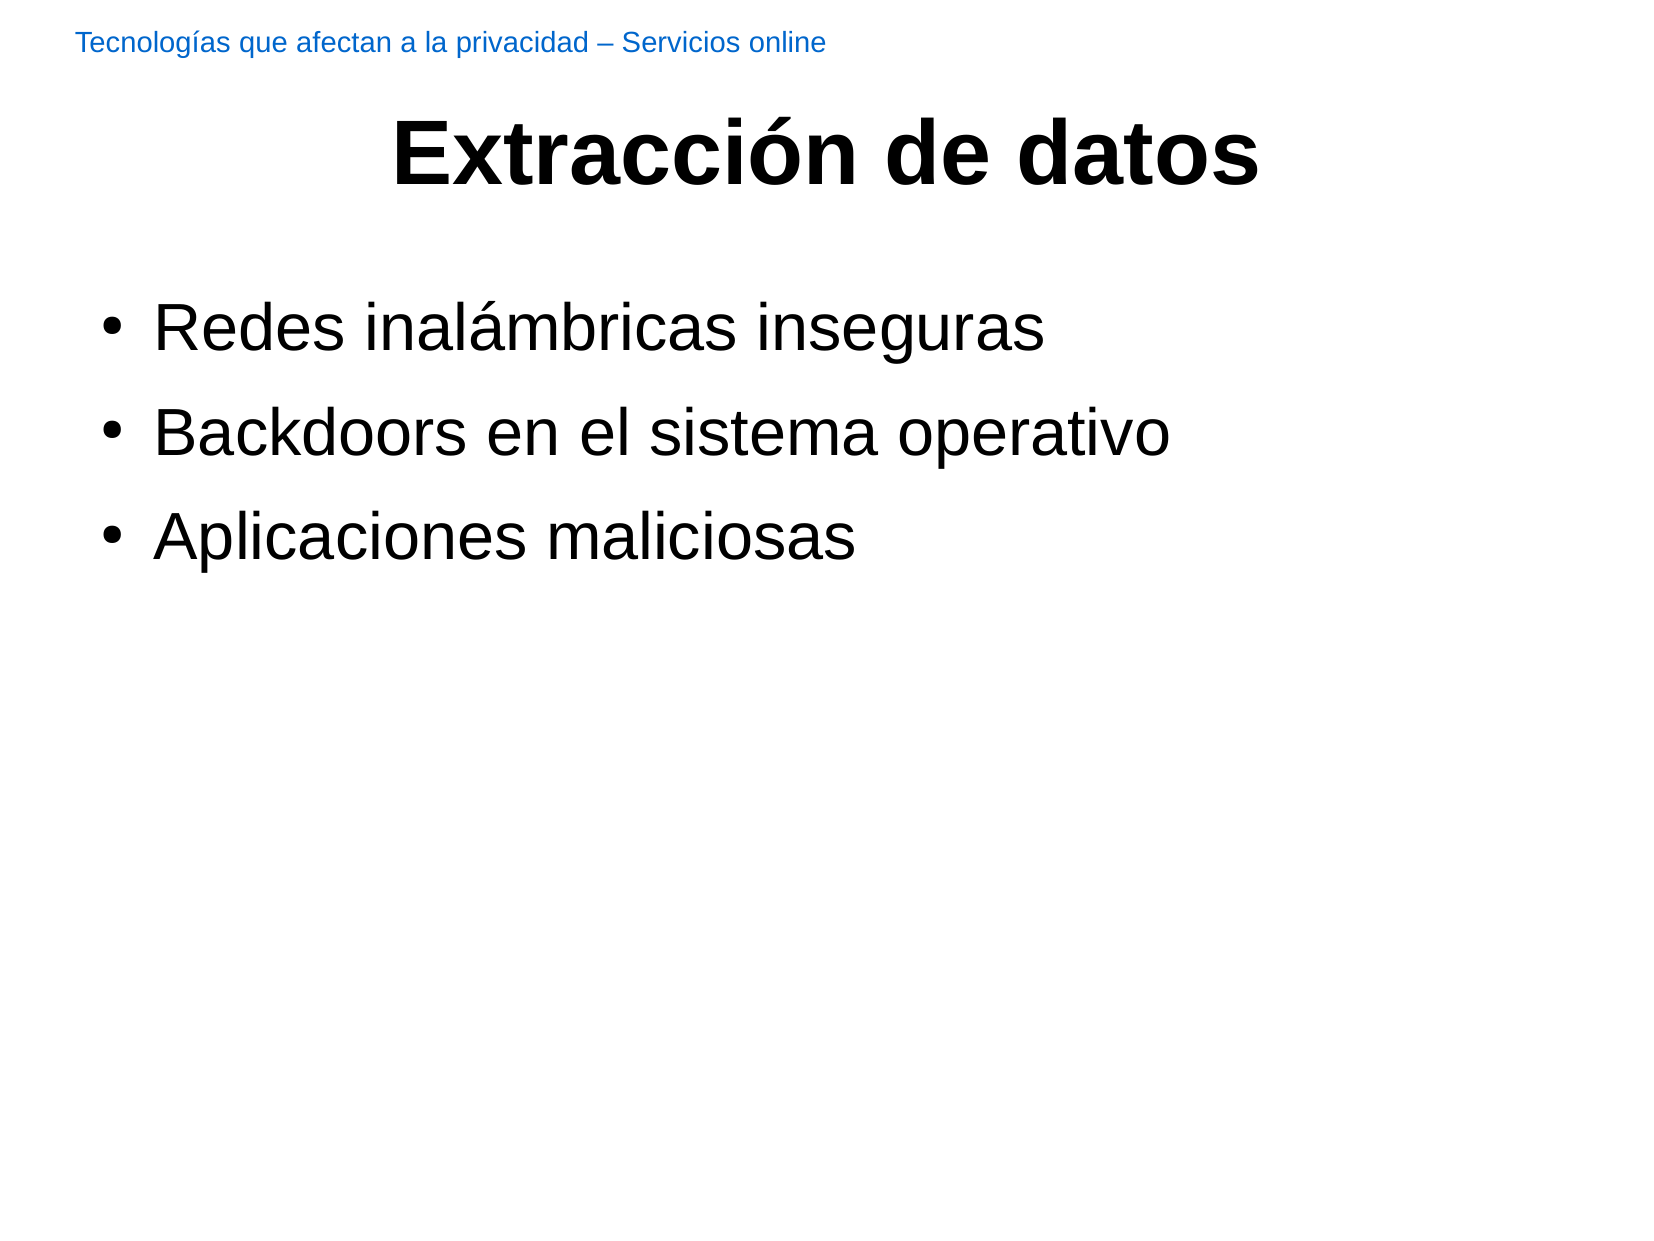

Tecnologías que afectan a la privacidad – Servicios online
# Extracción de datos
Redes inalámbricas inseguras
Backdoors en el sistema operativo
Aplicaciones maliciosas